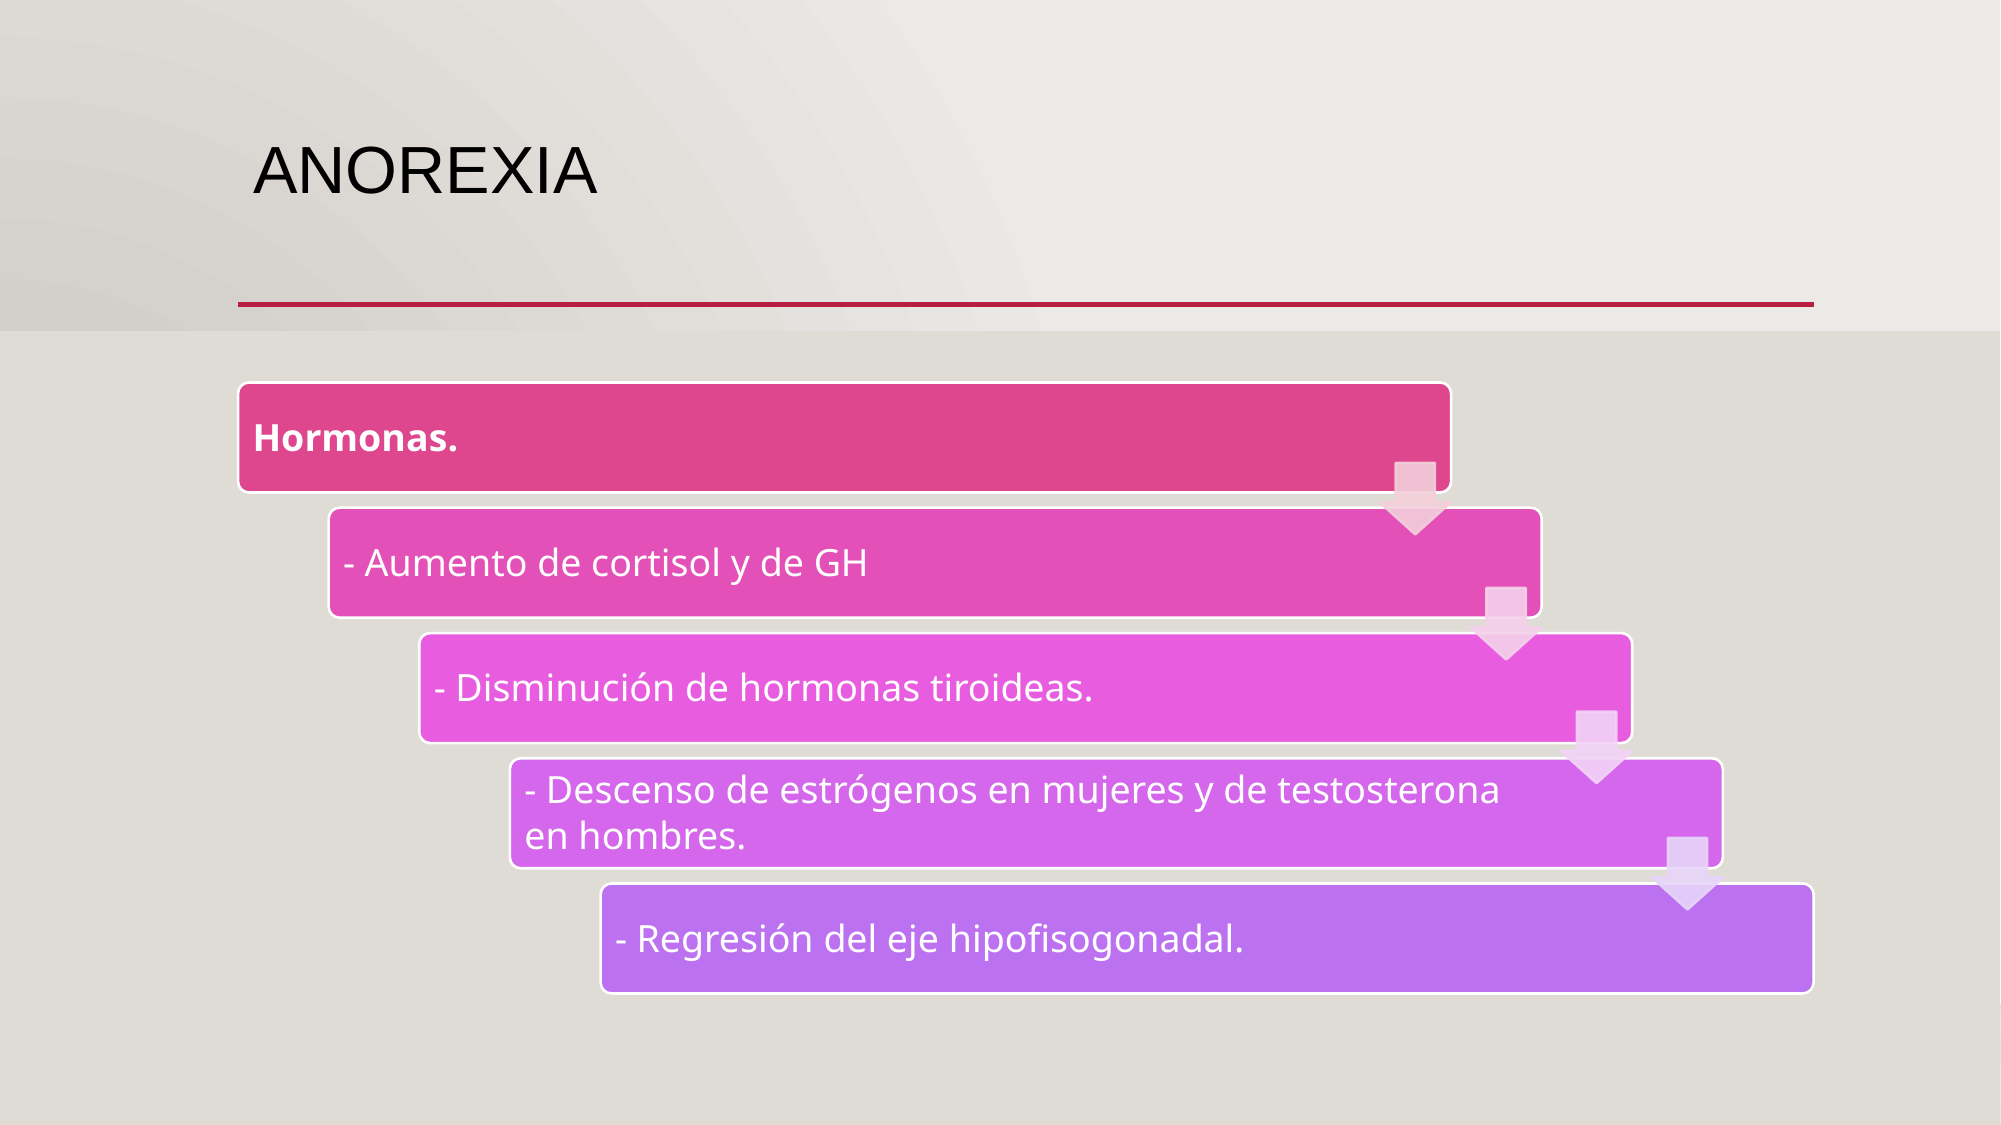

# ANOREXIA
Hormonas.
- Aumento de cortisol y de GH
- Disminución de hormonas tiroideas.
- Descenso de estrógenos en mujeres y de testosterona en hombres.
- Regresión del eje hipofisogonadal.